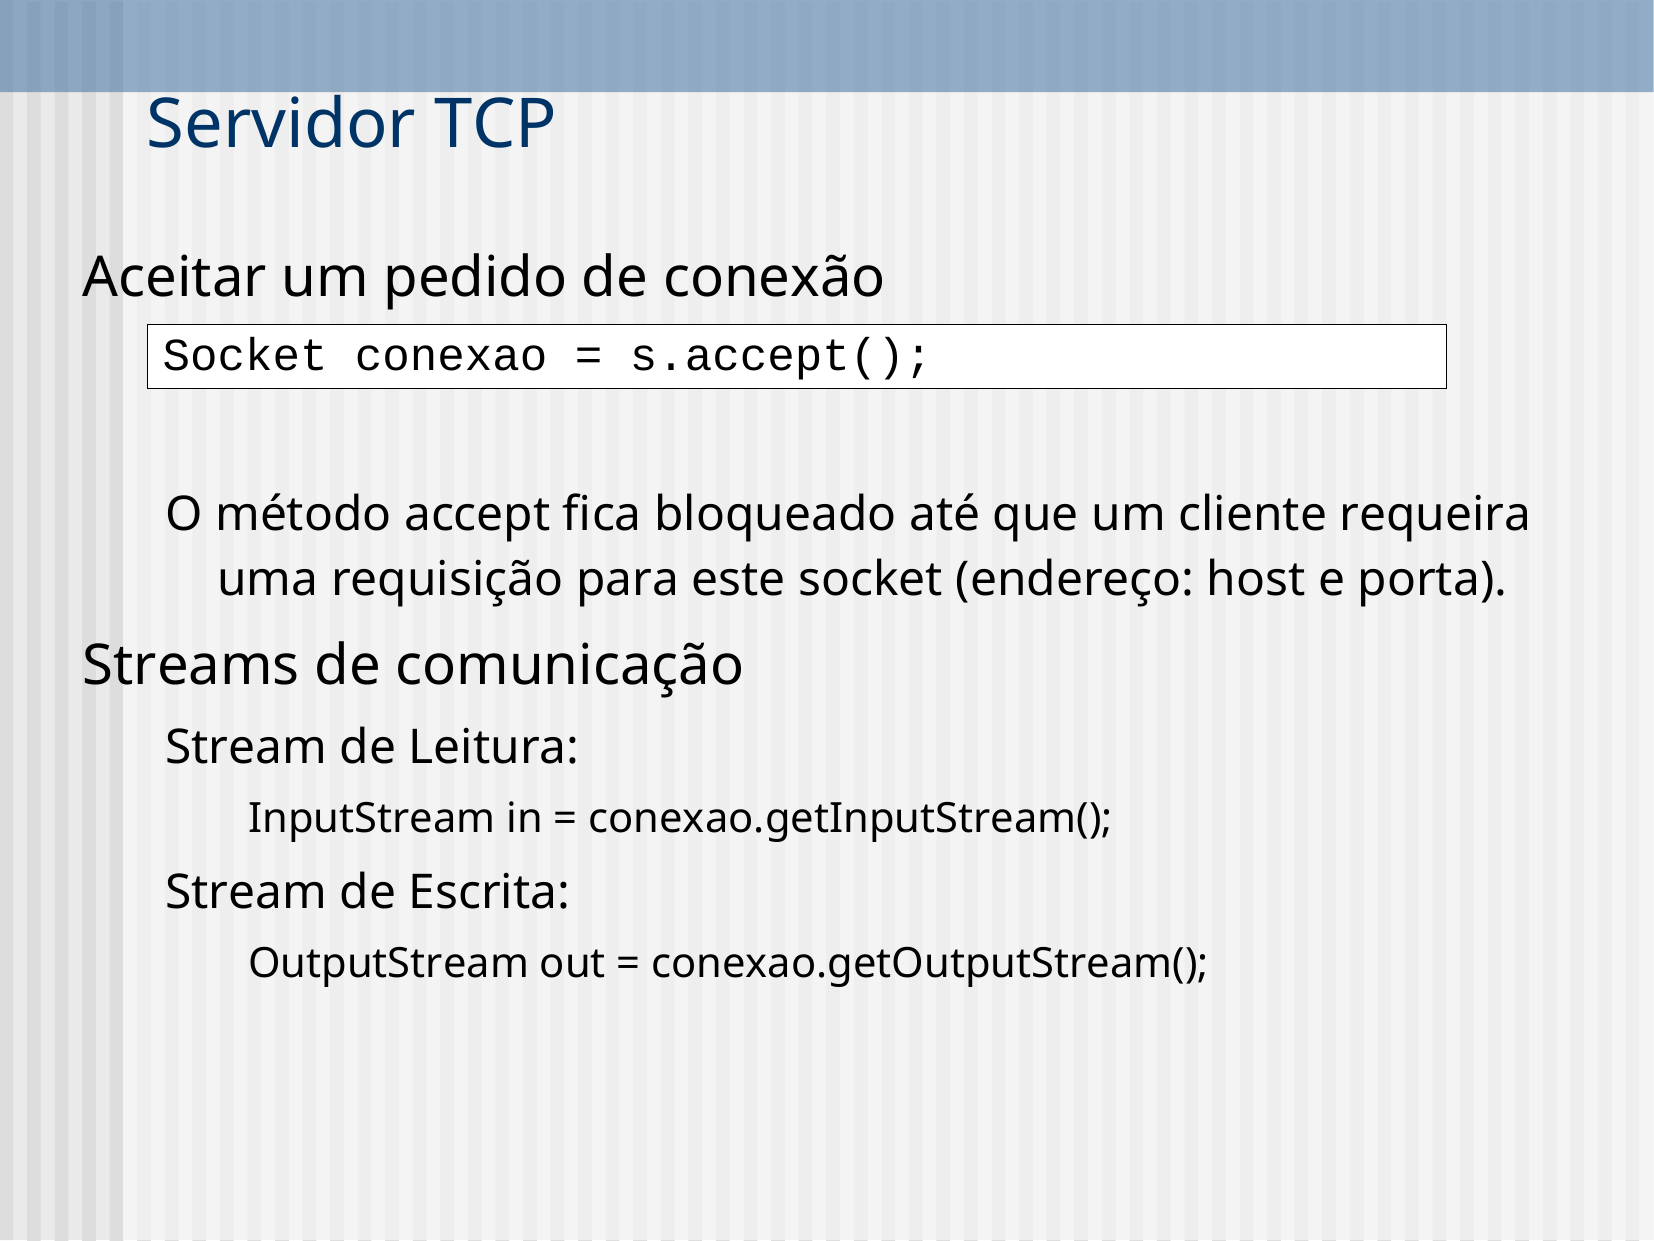

# Servidor TCP
Aceitar um pedido de conexão
O método accept fica bloqueado até que um cliente requeira uma requisição para este socket (endereço: host e porta).
Streams de comunicação
Stream de Leitura:
InputStream in = conexao.getInputStream();
Stream de Escrita:
OutputStream out = conexao.getOutputStream();
Socket conexao = s.accept();